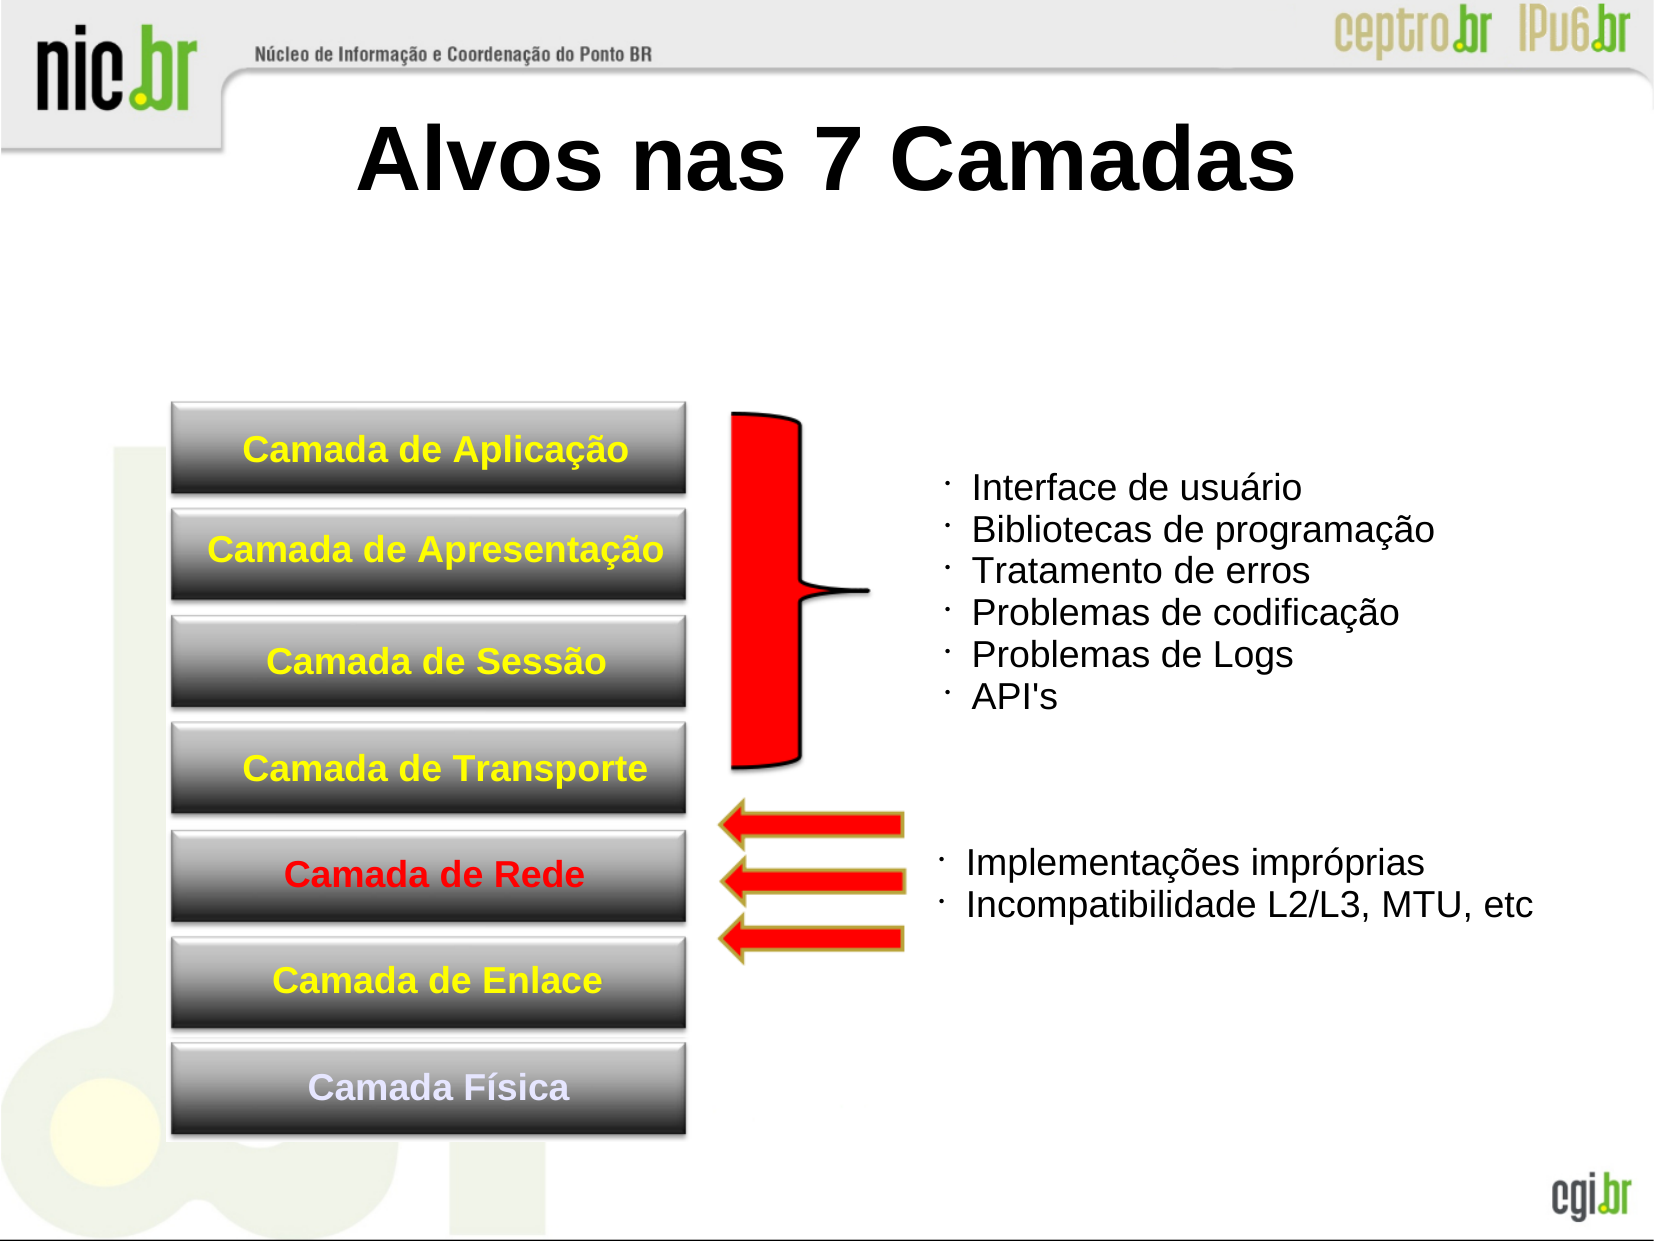

Alvos nas 7 Camadas
Camada de Aplicação
 Interface de usuário
 Bibliotecas de programação
 Tratamento de erros
 Problemas de codificação
 Problemas de Logs
 API's
Camada de Apresentação
Camada de Sessão
Camada de Transporte
 Implementações impróprias
 Incompatibilidade L2/L3, MTU, etc
Camada de Rede
Camada de Enlace
Camada Física